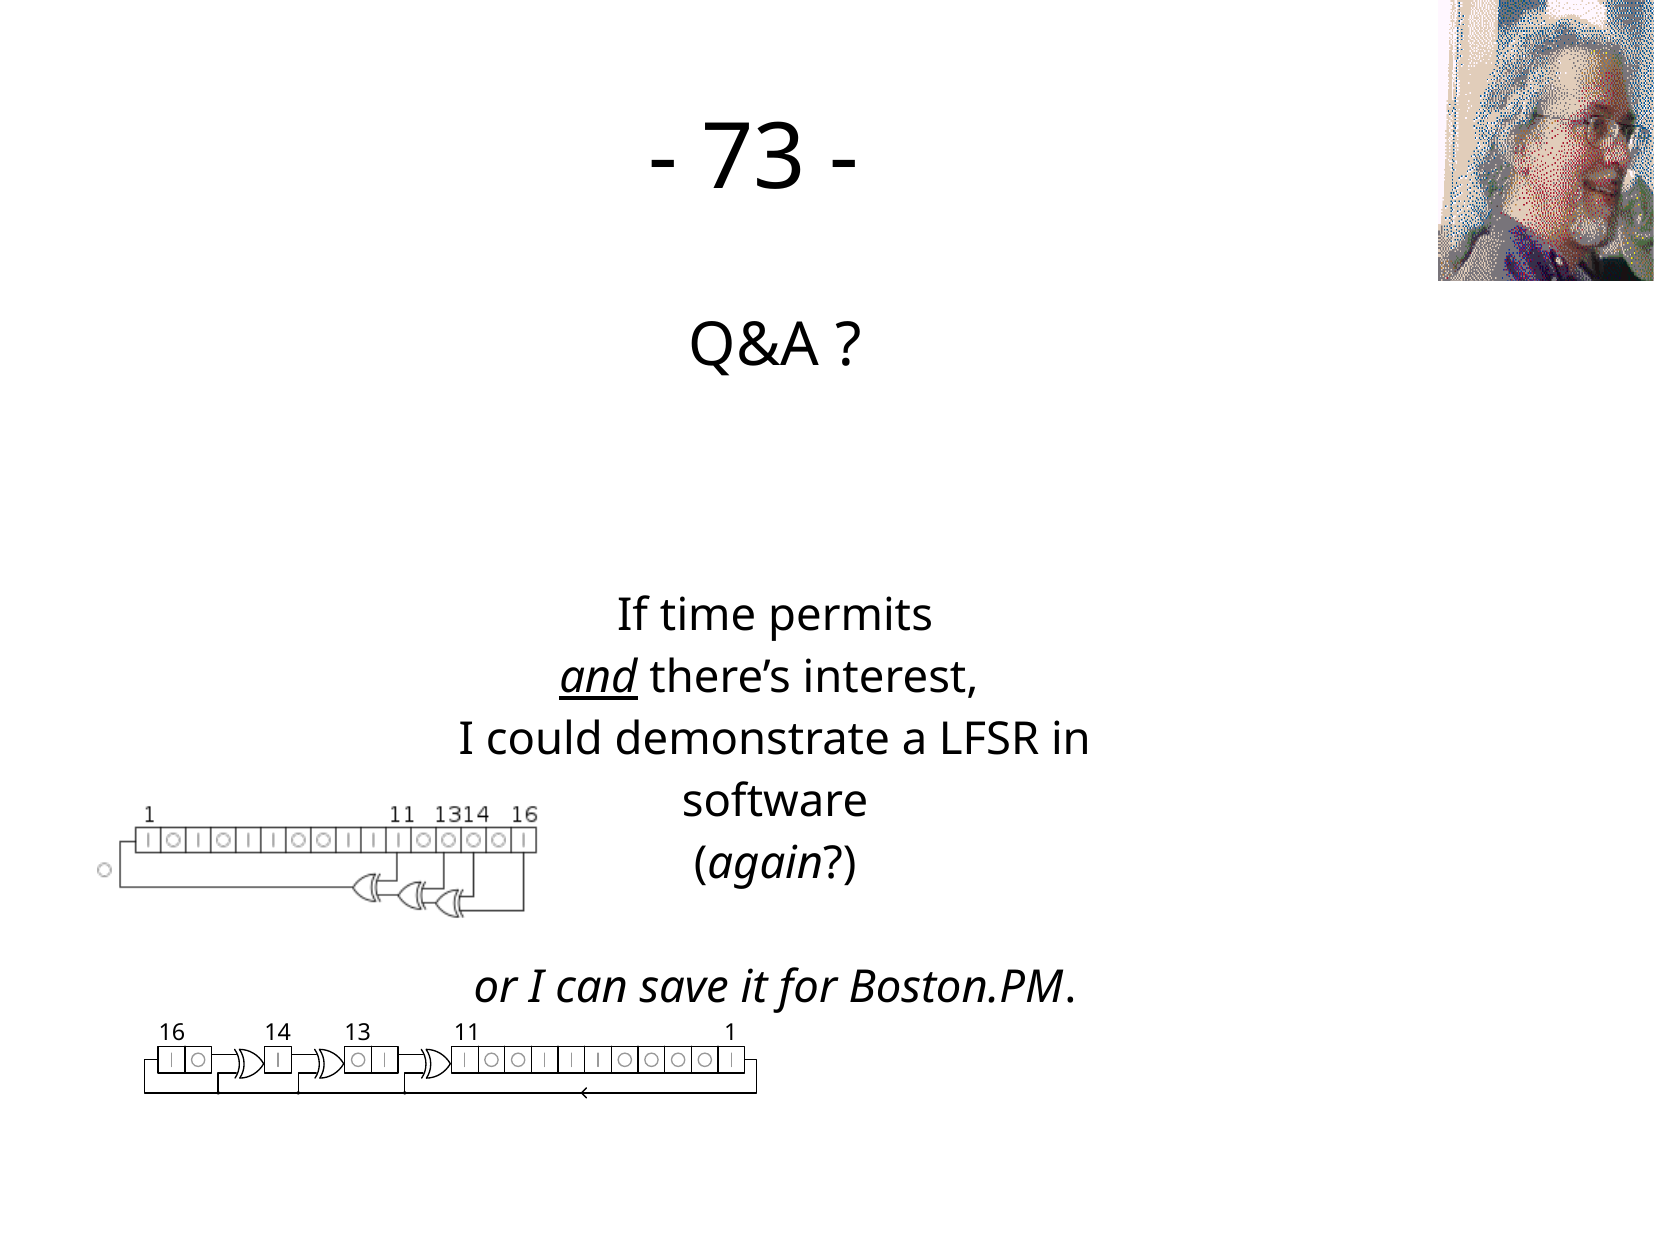

# - 73 -
Q&A ?
If time permits
and there’s interest,
I could demonstrate a LFSR in software
(again?)
or I can save it for Boston.PM.